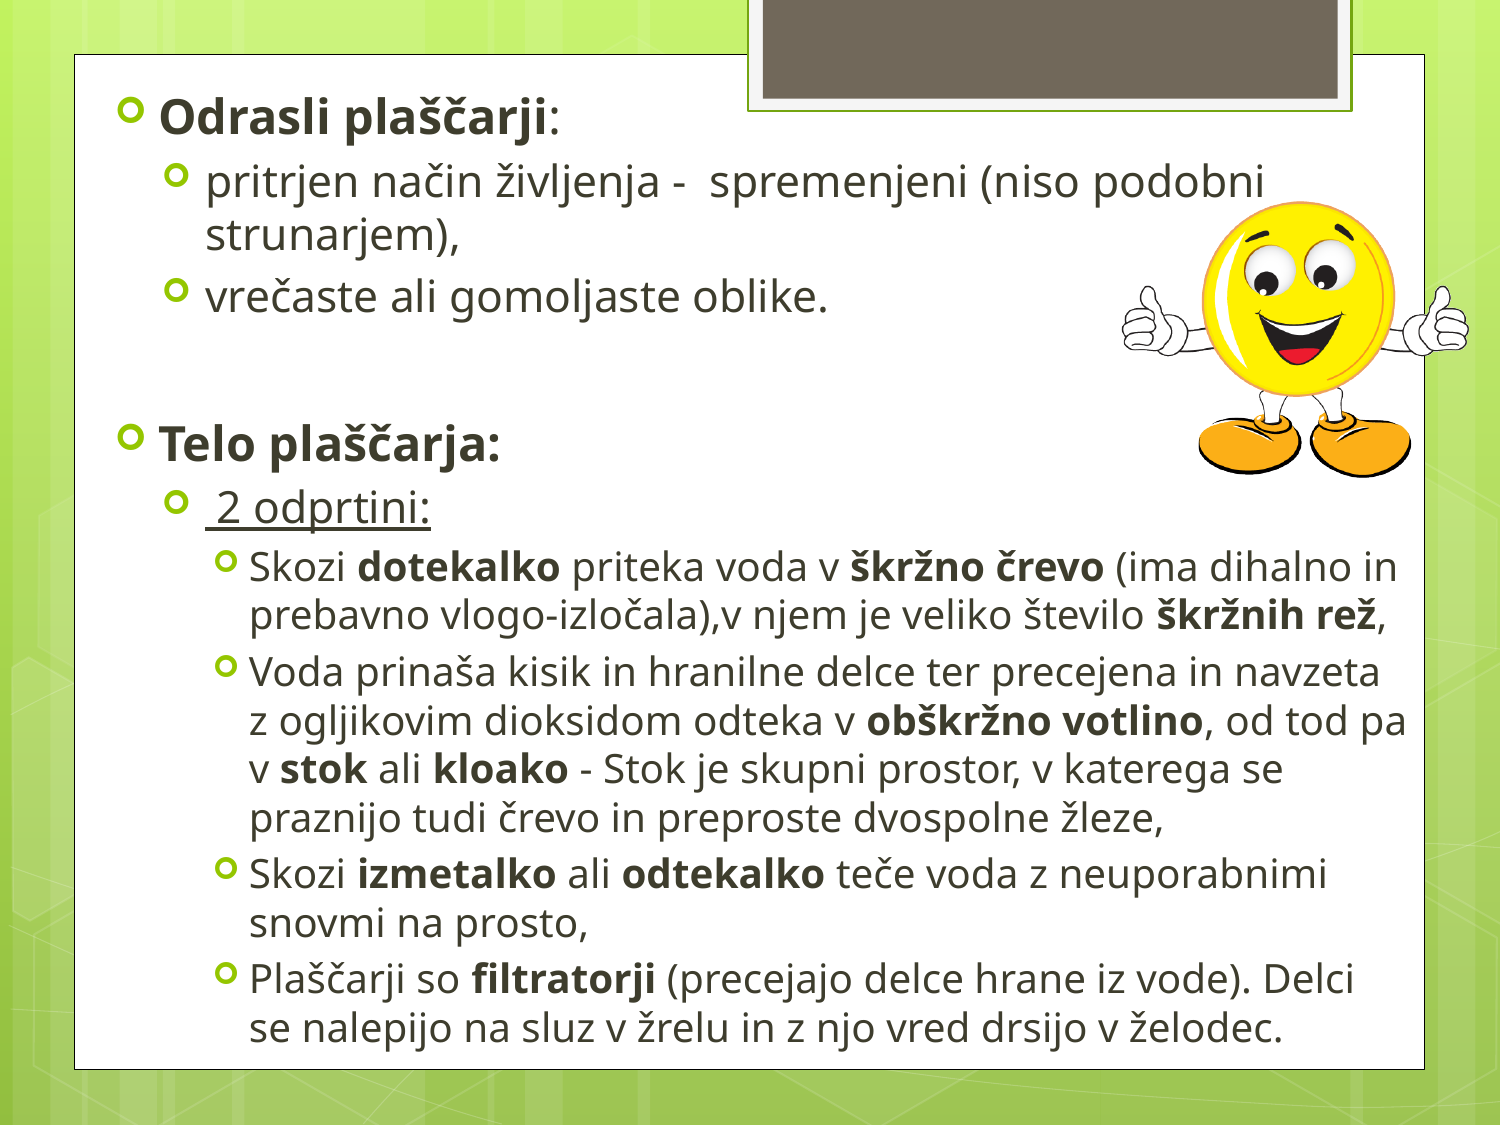

# Odrasli plaščarji:
pritrjen način življenja - spremenjeni (niso podobni strunarjem),
vrečaste ali gomoljaste oblike.
Telo plaščarja:
 2 odprtini:
Skozi dotekalko priteka voda v škržno črevo (ima dihalno in prebavno vlogo-izločala),v njem je veliko število škržnih rež,
Voda prinaša kisik in hranilne delce ter precejena in navzeta z ogljikovim dioksidom odteka v obškržno votlino, od tod pa v stok ali kloako - Stok je skupni prostor, v katerega se praznijo tudi črevo in preproste dvospolne žleze,
Skozi izmetalko ali odtekalko teče voda z neuporabnimi snovmi na prosto,
Plaščarji so filtratorji (precejajo delce hrane iz vode). Delci se nalepijo na sluz v žrelu in z njo vred drsijo v želodec.